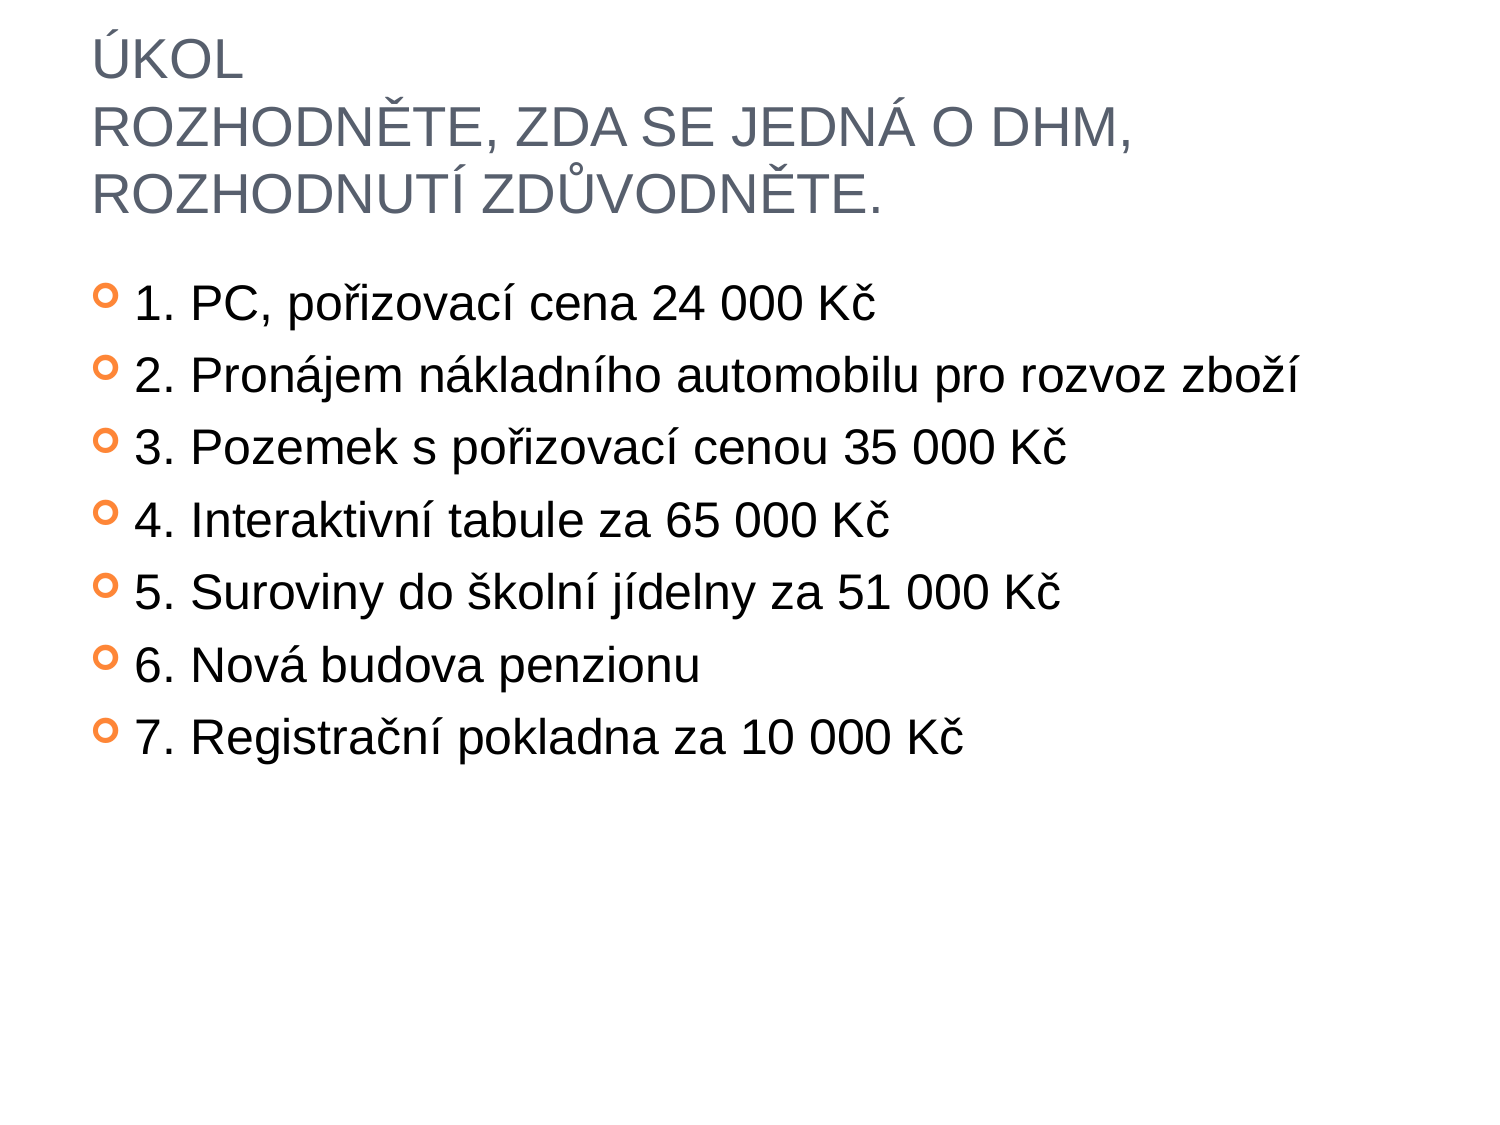

# ÚKOL ROZHODNĚTE, ZDA SE JEDNÁ O DHM, ROZHODNUTÍ ZDŮVODNĚTE.
1. PC, pořizovací cena 24 000 Kč
2. Pronájem nákladního automobilu pro rozvoz zboží
3. Pozemek s pořizovací cenou 35 000 Kč
4. Interaktivní tabule za 65 000 Kč
5. Suroviny do školní jídelny za 51 000 Kč
6. Nová budova penzionu
7. Registrační pokladna za 10 000 Kč